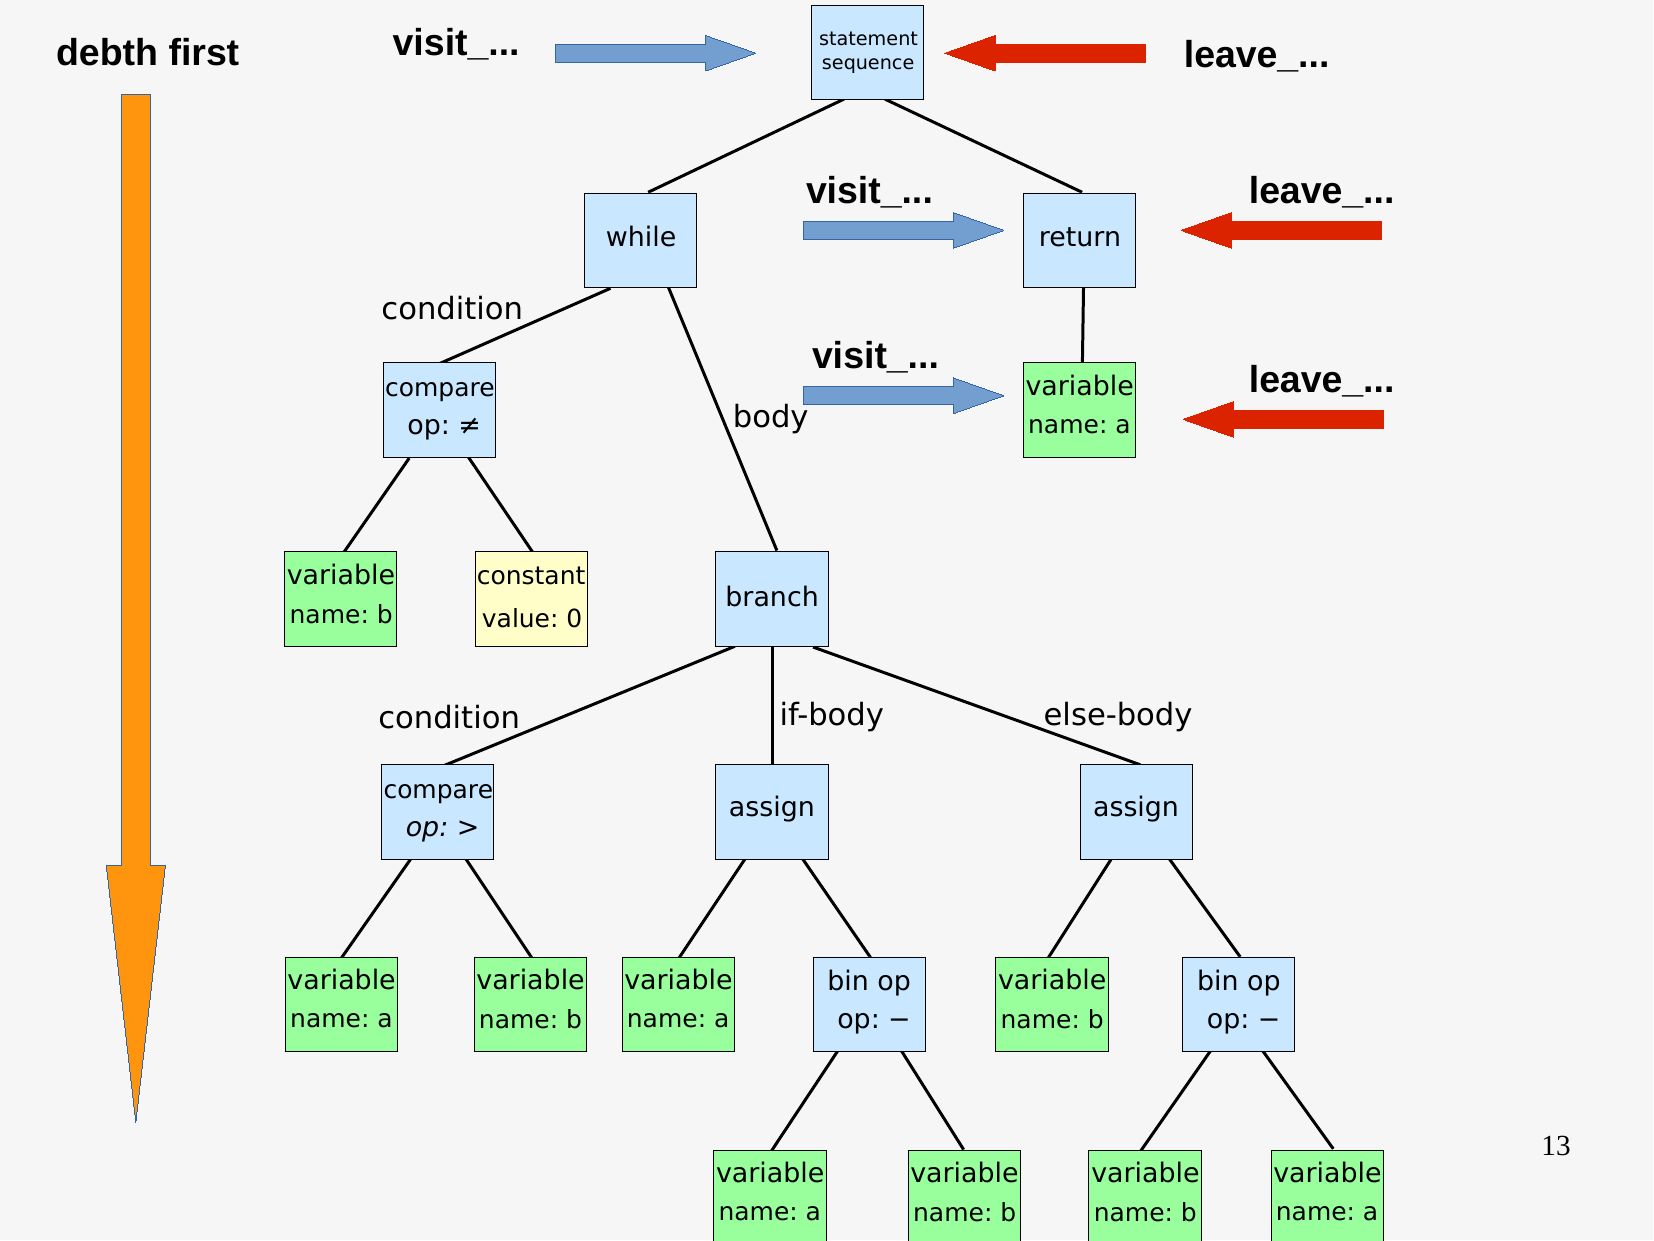

visit_...
debth first
leave_...
visit_...
leave_...
visit_...
leave_...
13